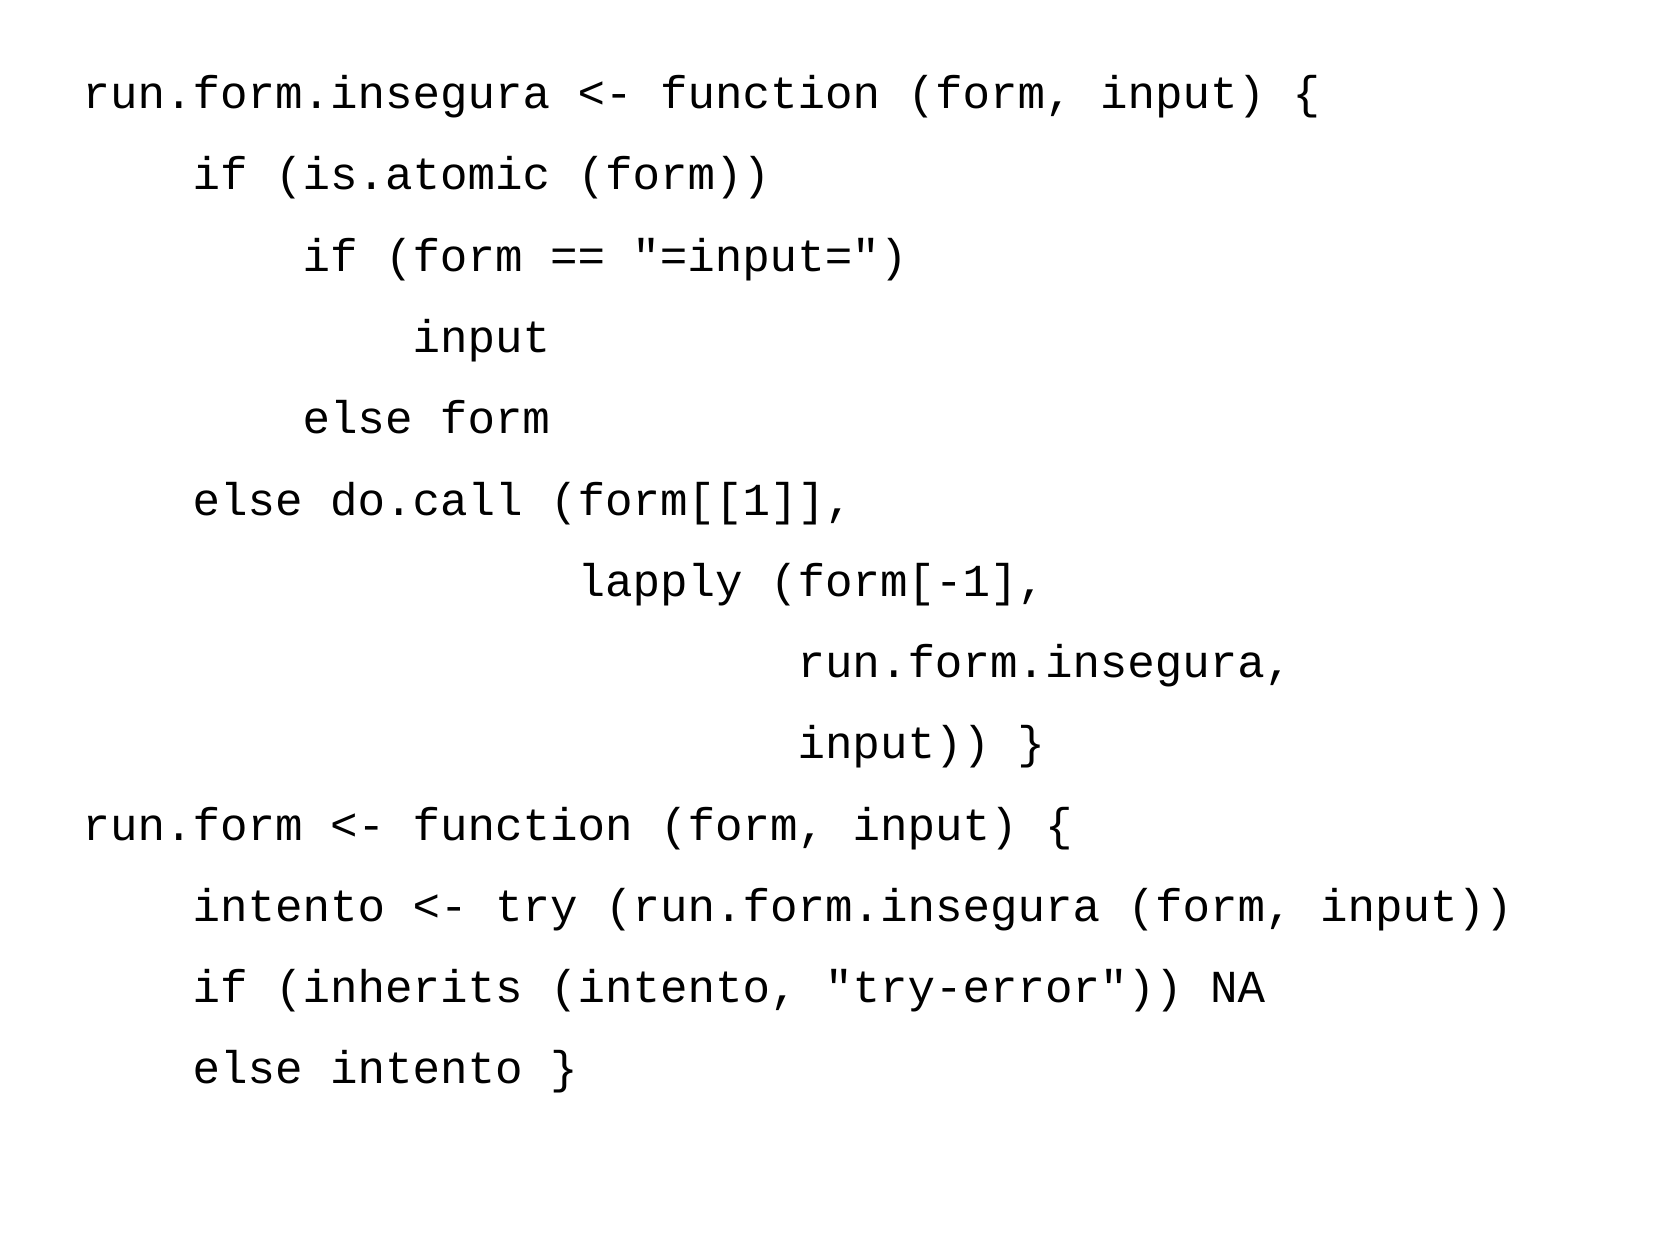

# run.form.insegura <- function (form, input) {
 if (is.atomic (form))
 if (form == "=input=")
 input
 else form
 else do.call (form[[1]],
 lapply (form[-1],
 run.form.insegura,
 input)) }
run.form <- function (form, input) {
 intento <- try (run.form.insegura (form, input))
 if (inherits (intento, "try-error")) NA
 else intento }